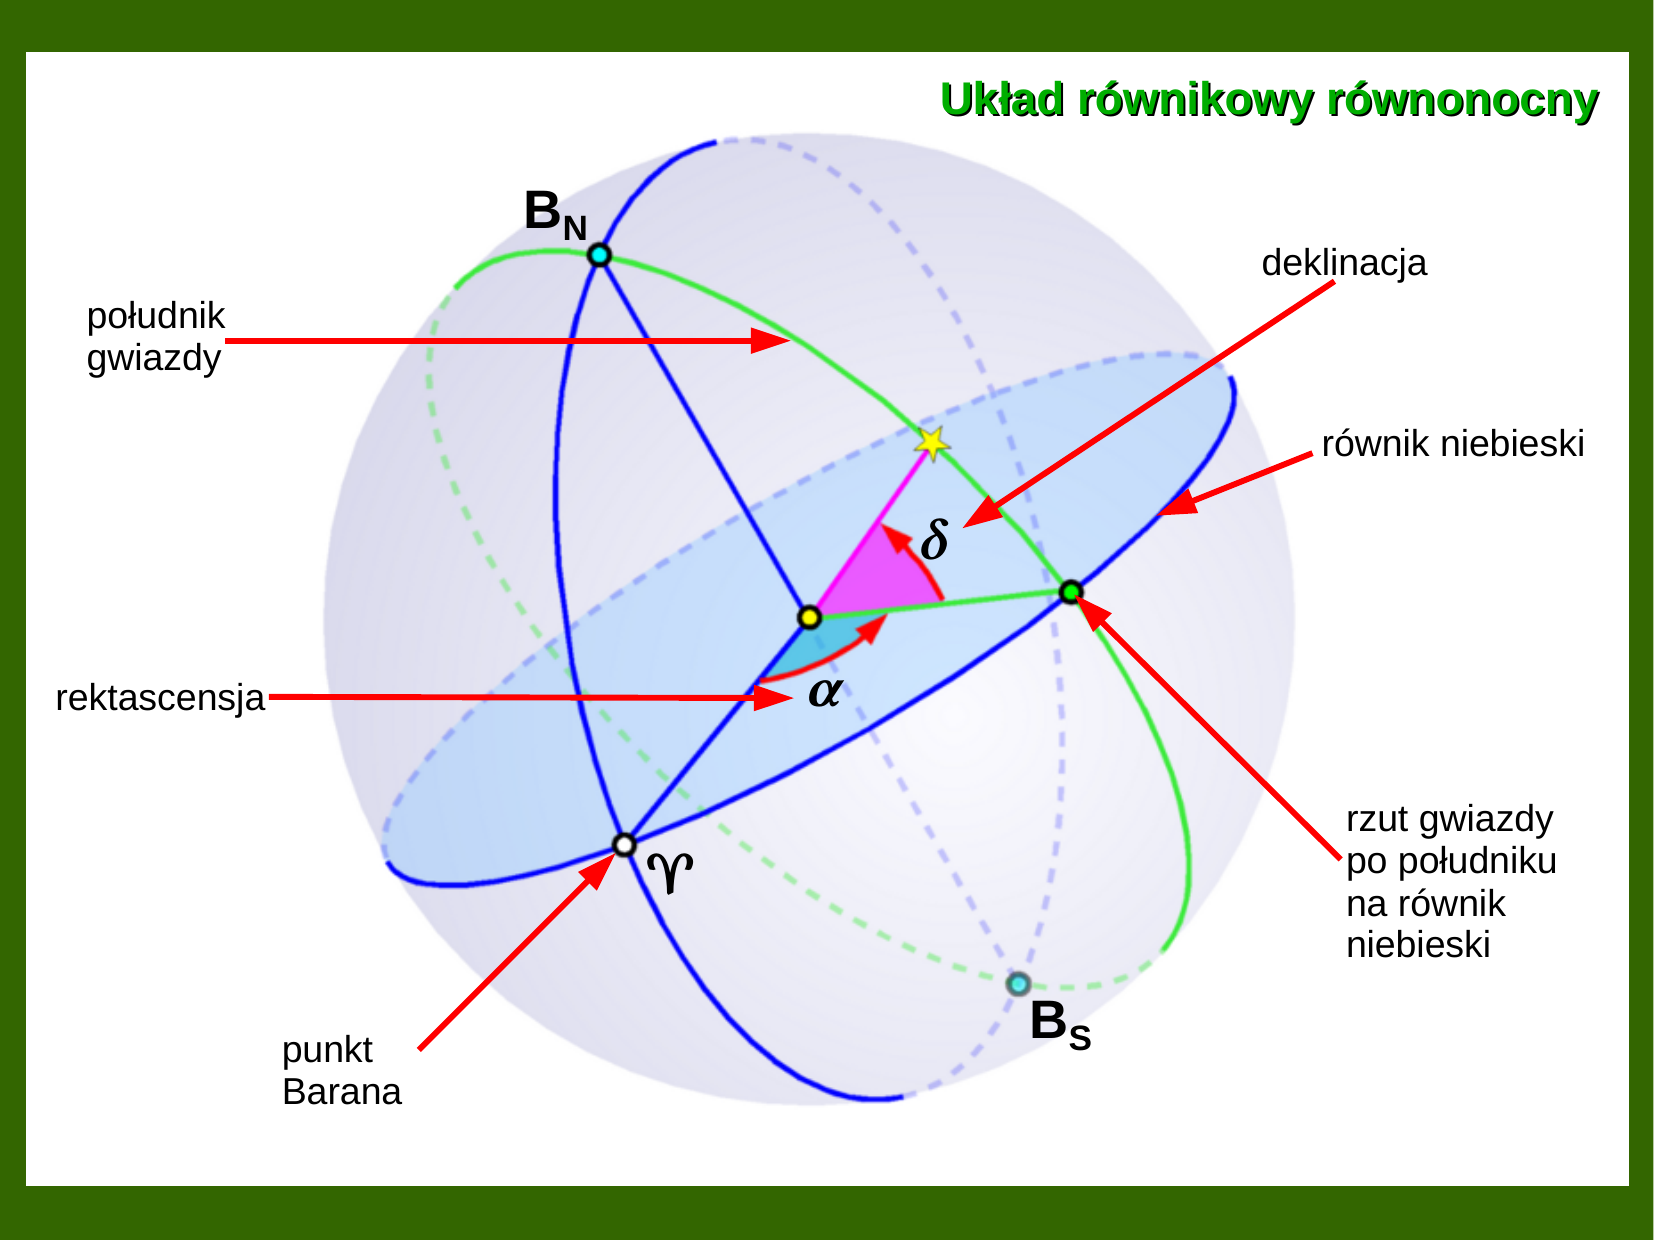

Układ równikowy równonocny
BN
deklinacja
południk
gwiazdy
równik niebieski
δ
α
rektascensja
rzut gwiazdy
po południku
na równik
niebieski
♈
BS
punkt
Barana